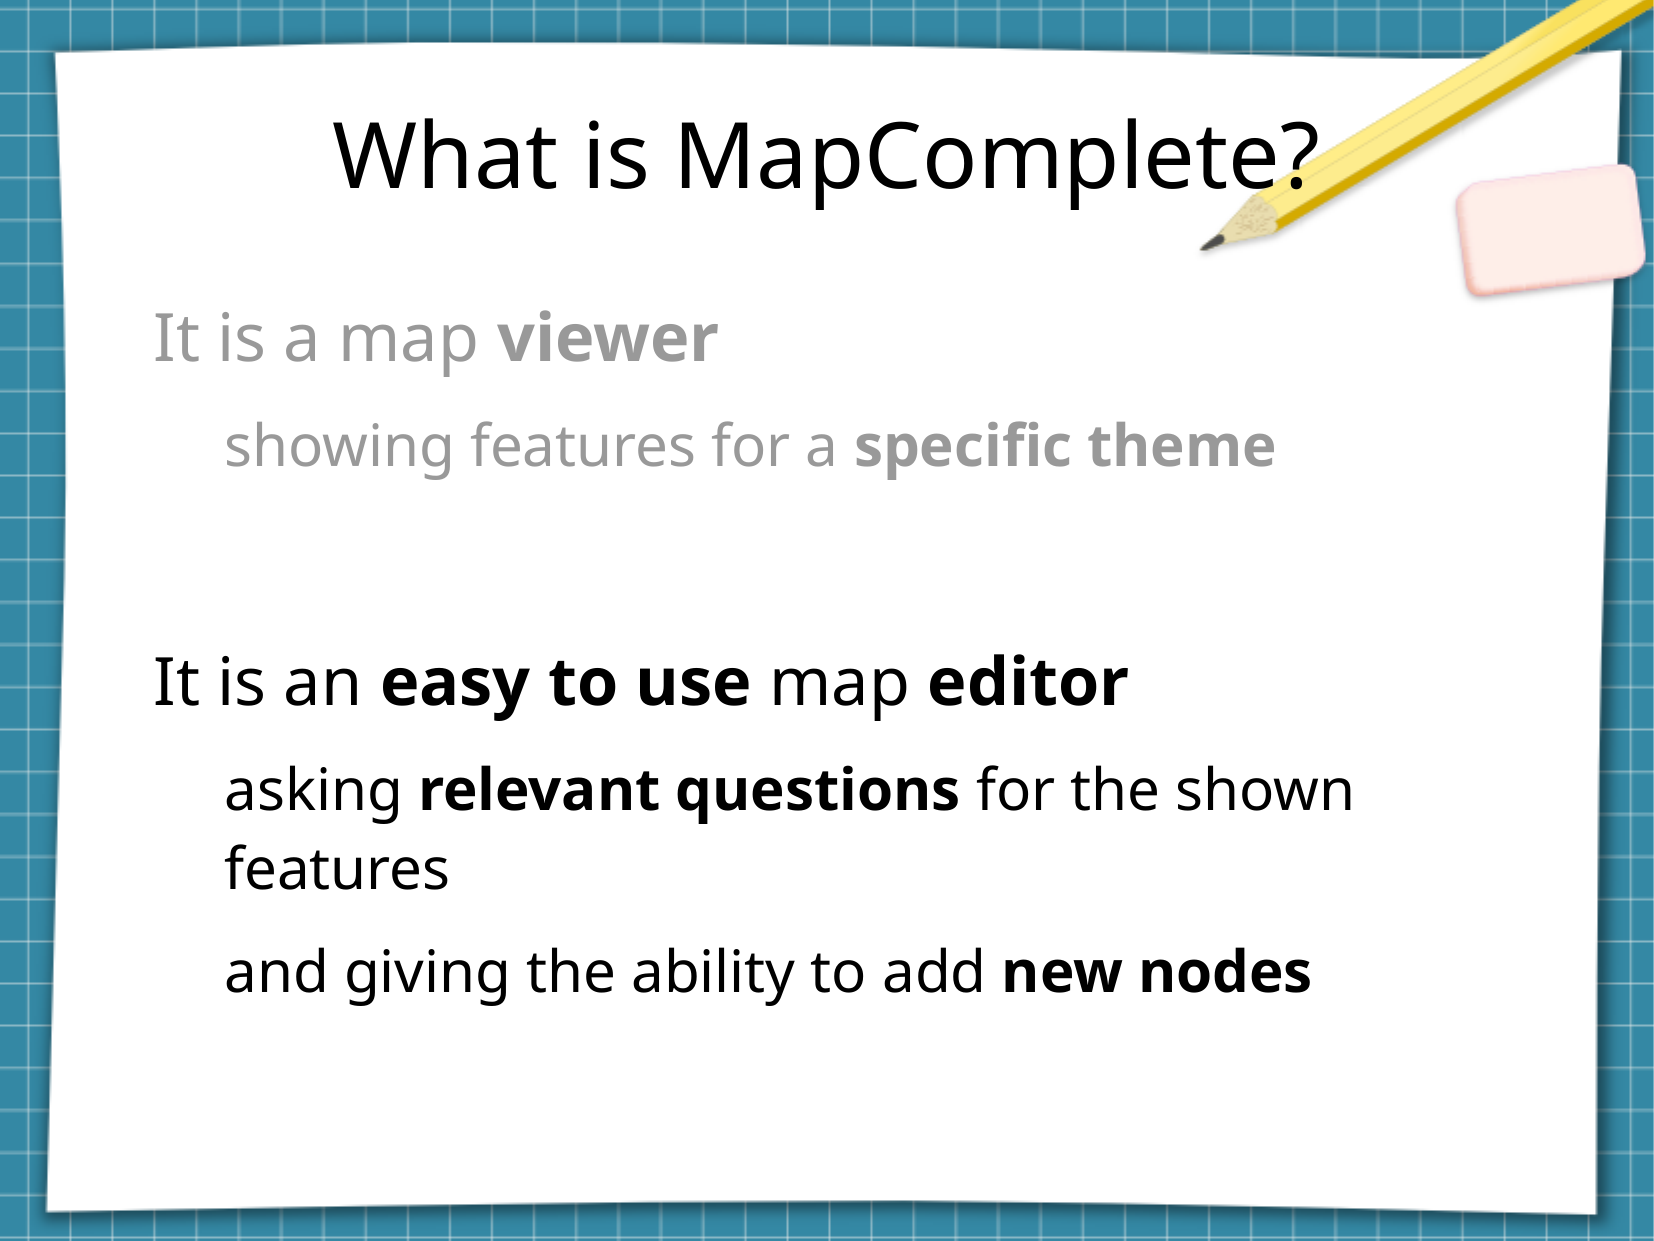

# What is MapComplete?
It is a map viewer
showing features for a specific theme
It is an easy to use map editor
asking relevant questions for the shown features
and giving the ability to add new nodes